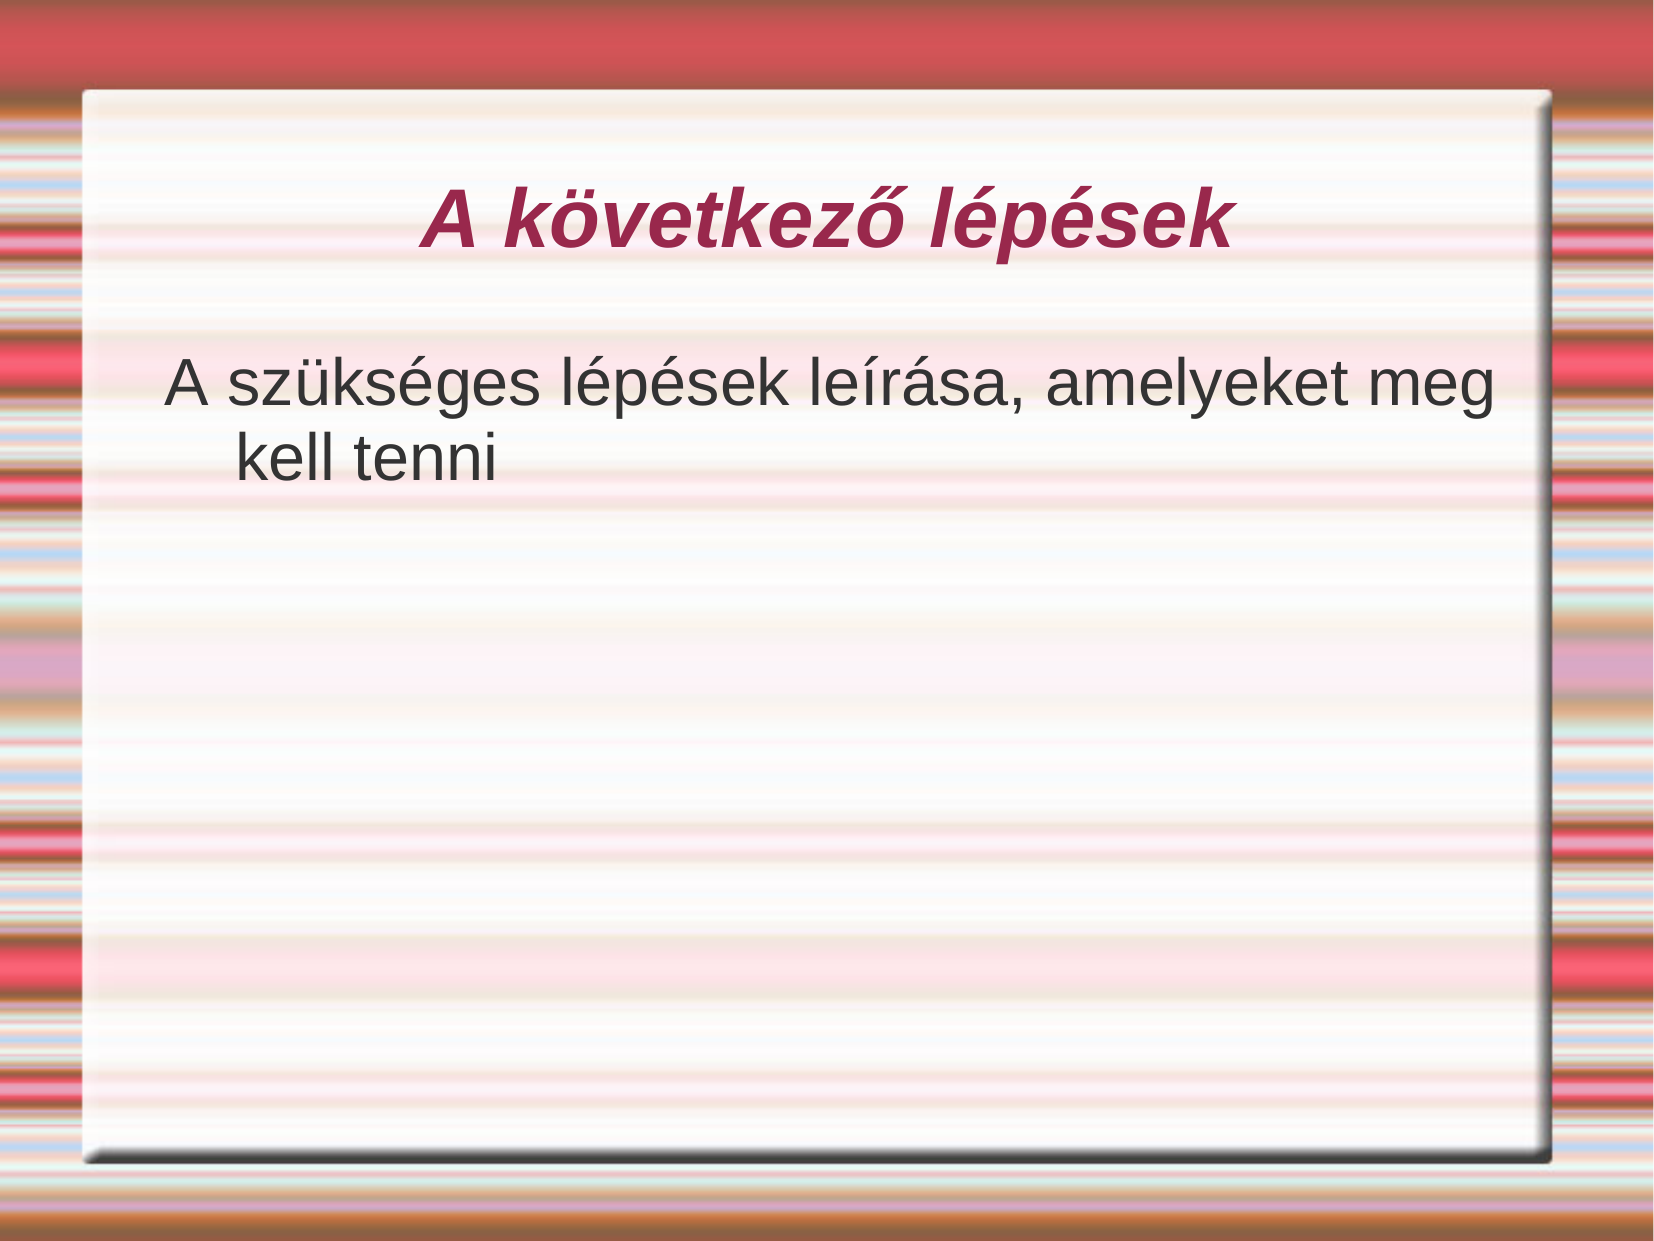

# A következő lépések
A szükséges lépések leírása, amelyeket meg kell tenni